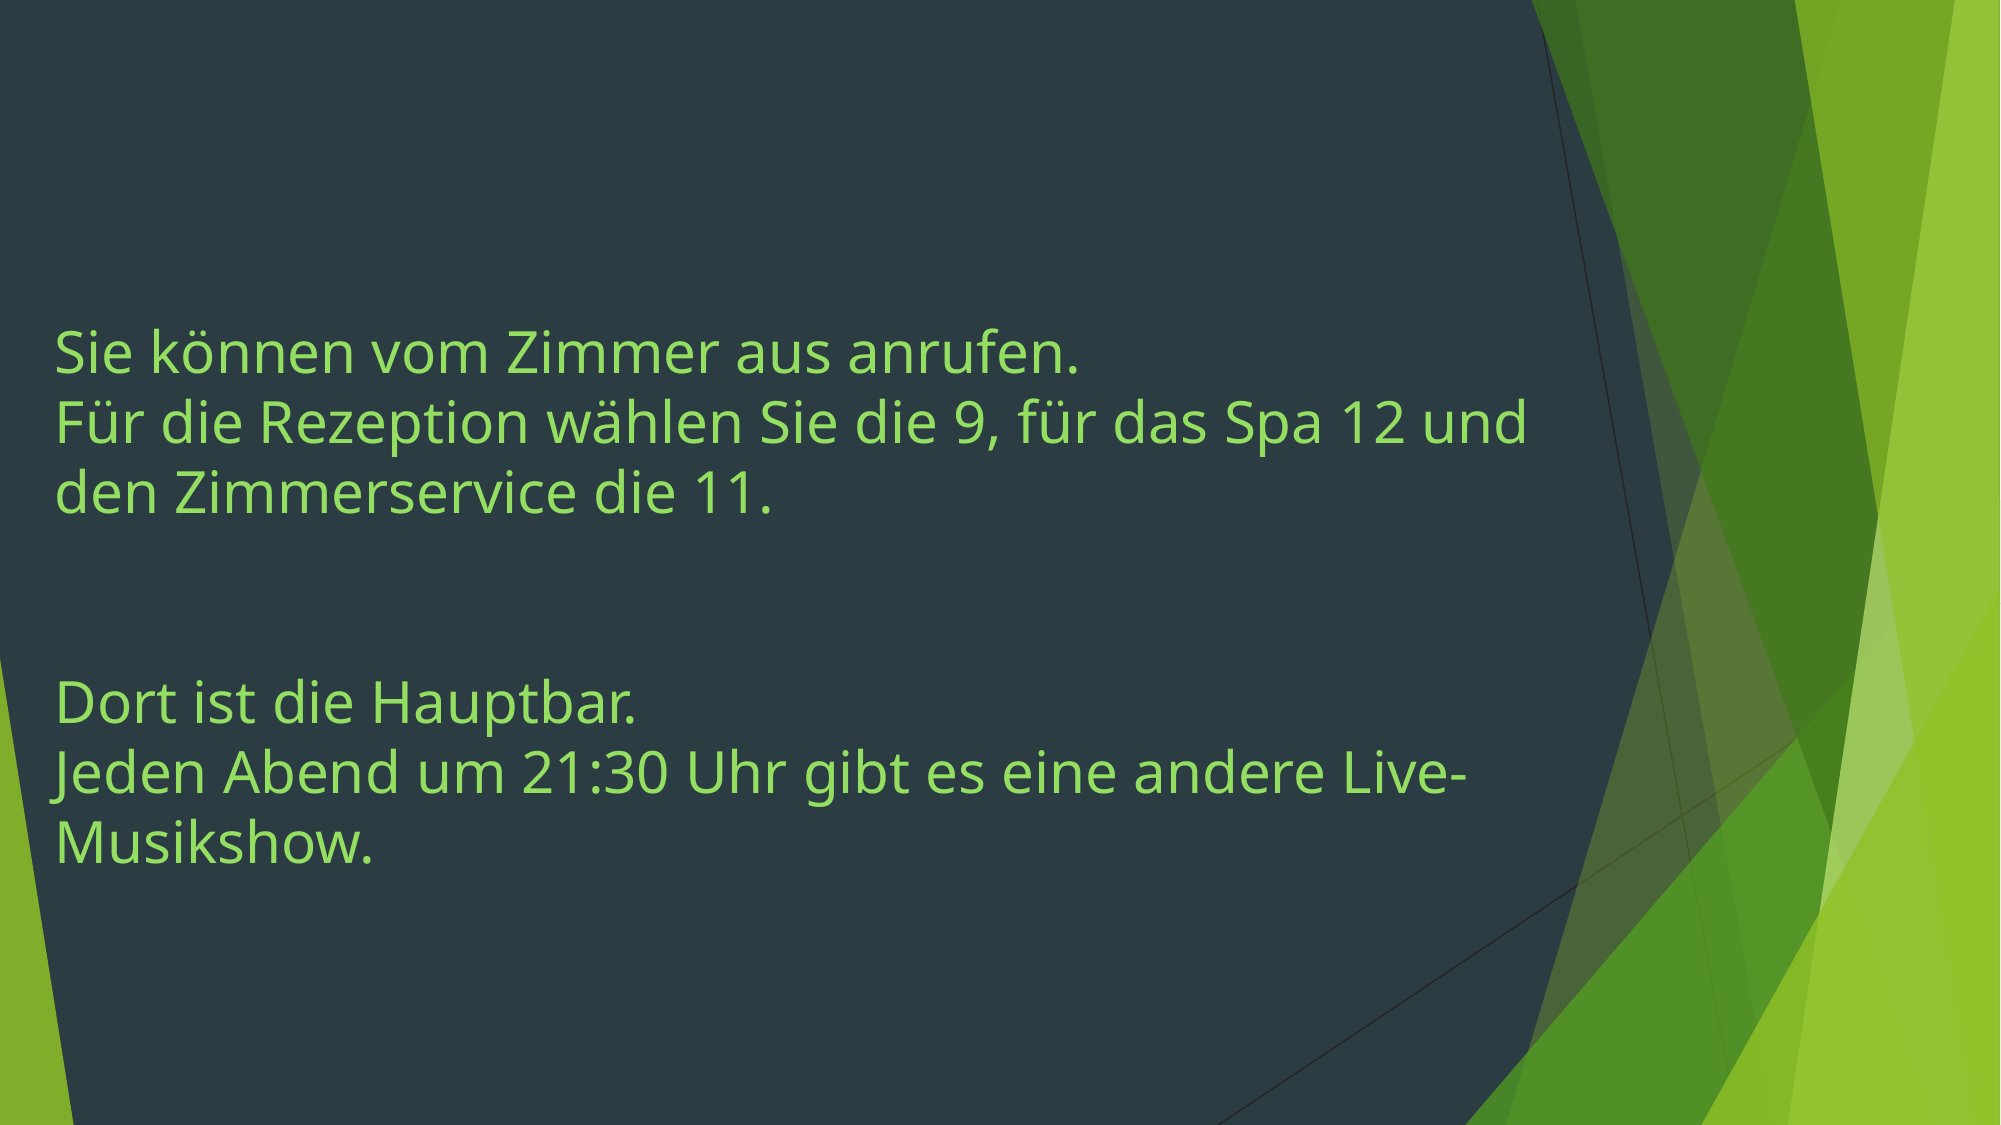

Sie können vom Zimmer aus anrufen.
Für die Rezeption wählen Sie die 9, für das Spa 12 und den Zimmerservice die 11.
Dort ist die Hauptbar.
Jeden Abend um 21:30 Uhr gibt es eine andere Live-Musikshow.